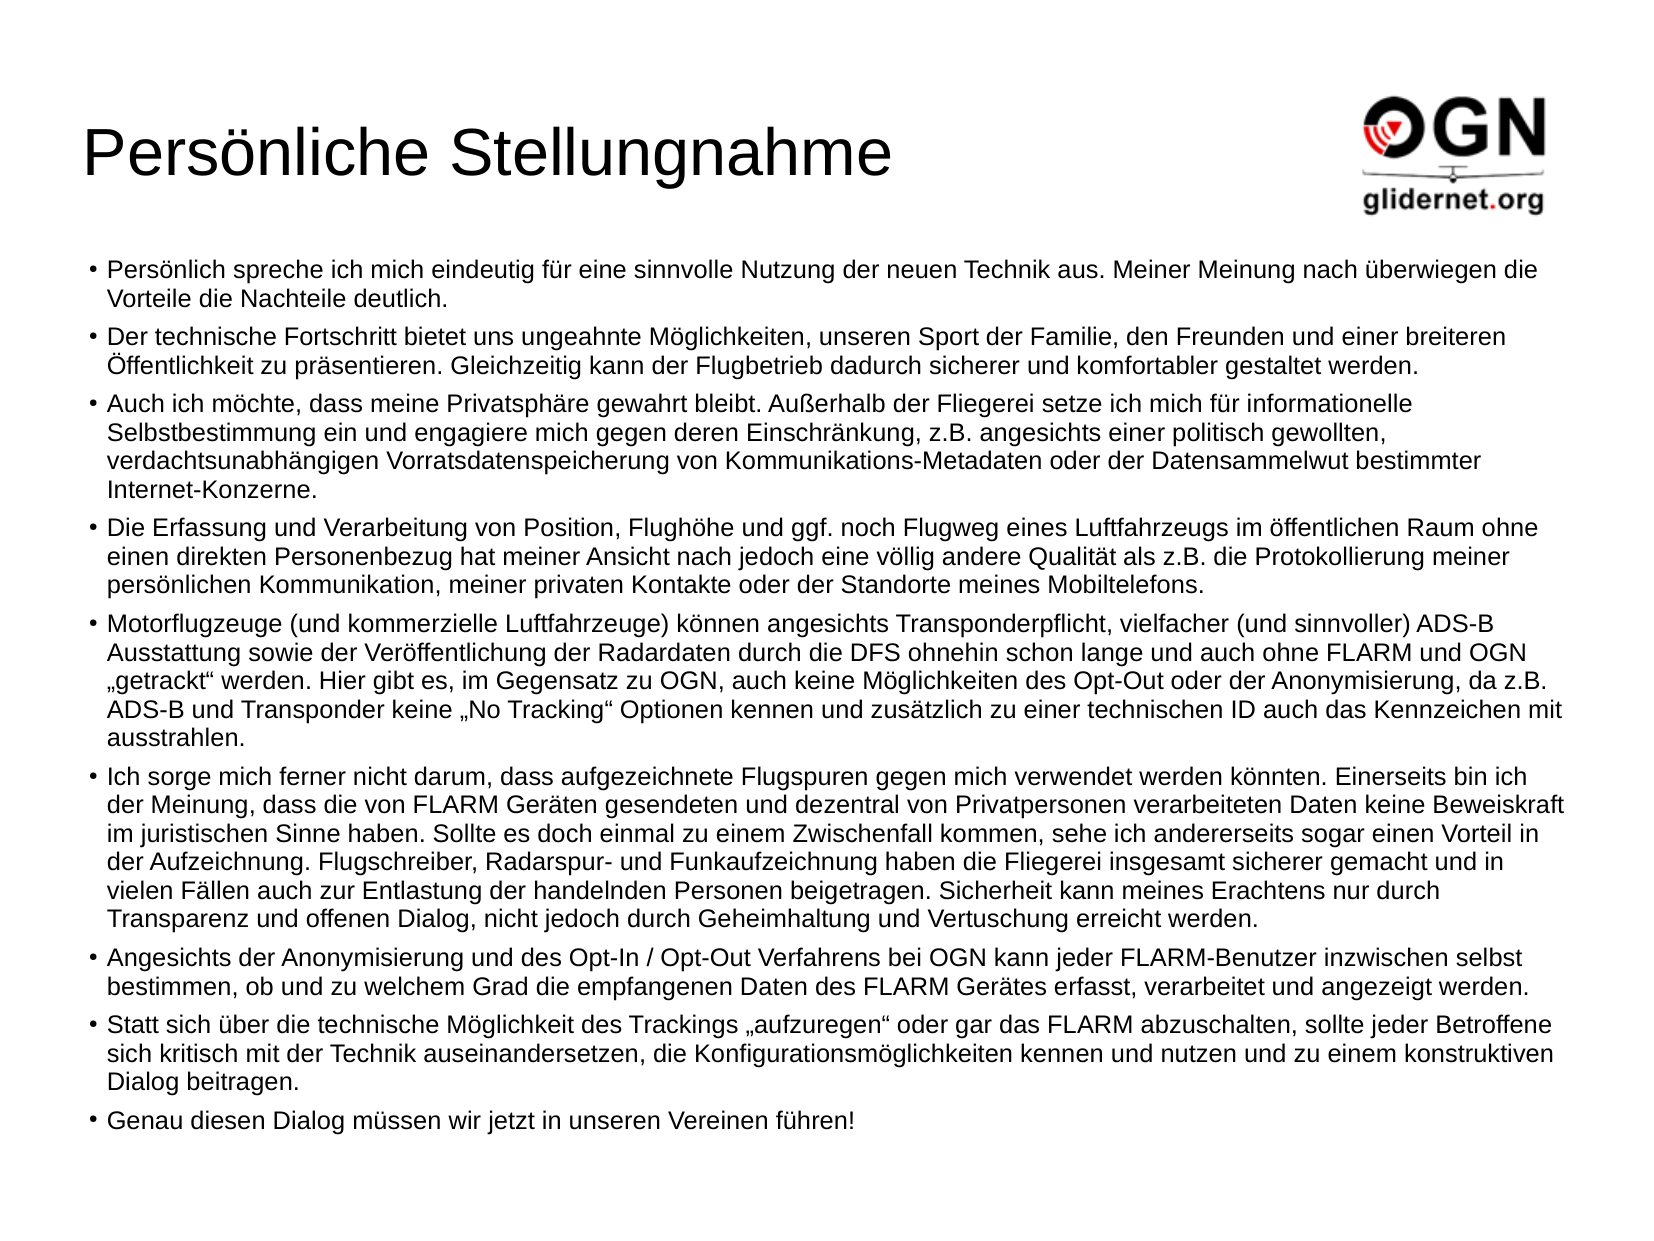

# Persönliche Stellungnahme
Persönlich spreche ich mich eindeutig für eine sinnvolle Nutzung der neuen Technik aus. Meiner Meinung nach überwiegen die Vorteile die Nachteile deutlich.
Der technische Fortschritt bietet uns ungeahnte Möglichkeiten, unseren Sport der Familie, den Freunden und einer breiteren Öffentlichkeit zu präsentieren. Gleichzeitig kann der Flugbetrieb dadurch sicherer und komfortabler gestaltet werden.
Auch ich möchte, dass meine Privatsphäre gewahrt bleibt. Außerhalb der Fliegerei setze ich mich für informationelle Selbstbestimmung ein und engagiere mich gegen deren Einschränkung, z.B. angesichts einer politisch gewollten, verdachtsunabhängigen Vorratsdatenspeicherung von Kommunikations-Metadaten oder der Datensammelwut bestimmter Internet-Konzerne.
Die Erfassung und Verarbeitung von Position, Flughöhe und ggf. noch Flugweg eines Luftfahrzeugs im öffentlichen Raum ohne einen direkten Personenbezug hat meiner Ansicht nach jedoch eine völlig andere Qualität als z.B. die Protokollierung meiner persönlichen Kommunikation, meiner privaten Kontakte oder der Standorte meines Mobiltelefons.
Motorflugzeuge (und kommerzielle Luftfahrzeuge) können angesichts Transponderpflicht, vielfacher (und sinnvoller) ADS-B Ausstattung sowie der Veröffentlichung der Radardaten durch die DFS ohnehin schon lange und auch ohne FLARM und OGN „getrackt“ werden. Hier gibt es, im Gegensatz zu OGN, auch keine Möglichkeiten des Opt-Out oder der Anonymisierung, da z.B. ADS-B und Transponder keine „No Tracking“ Optionen kennen und zusätzlich zu einer technischen ID auch das Kennzeichen mit ausstrahlen.
Ich sorge mich ferner nicht darum, dass aufgezeichnete Flugspuren gegen mich verwendet werden könnten. Einerseits bin ich der Meinung, dass die von FLARM Geräten gesendeten und dezentral von Privatpersonen verarbeiteten Daten keine Beweiskraft im juristischen Sinne haben. Sollte es doch einmal zu einem Zwischenfall kommen, sehe ich andererseits sogar einen Vorteil in der Aufzeichnung. Flugschreiber, Radarspur- und Funkaufzeichnung haben die Fliegerei insgesamt sicherer gemacht und in vielen Fällen auch zur Entlastung der handelnden Personen beigetragen. Sicherheit kann meines Erachtens nur durch Transparenz und offenen Dialog, nicht jedoch durch Geheimhaltung und Vertuschung erreicht werden.
Angesichts der Anonymisierung und des Opt-In / Opt-Out Verfahrens bei OGN kann jeder FLARM-Benutzer inzwischen selbst bestimmen, ob und zu welchem Grad die empfangenen Daten des FLARM Gerätes erfasst, verarbeitet und angezeigt werden.
Statt sich über die technische Möglichkeit des Trackings „aufzuregen“ oder gar das FLARM abzuschalten, sollte jeder Betroffene sich kritisch mit der Technik auseinandersetzen, die Konfigurationsmöglichkeiten kennen und nutzen und zu einem konstruktiven Dialog beitragen.
Genau diesen Dialog müssen wir jetzt in unseren Vereinen führen!